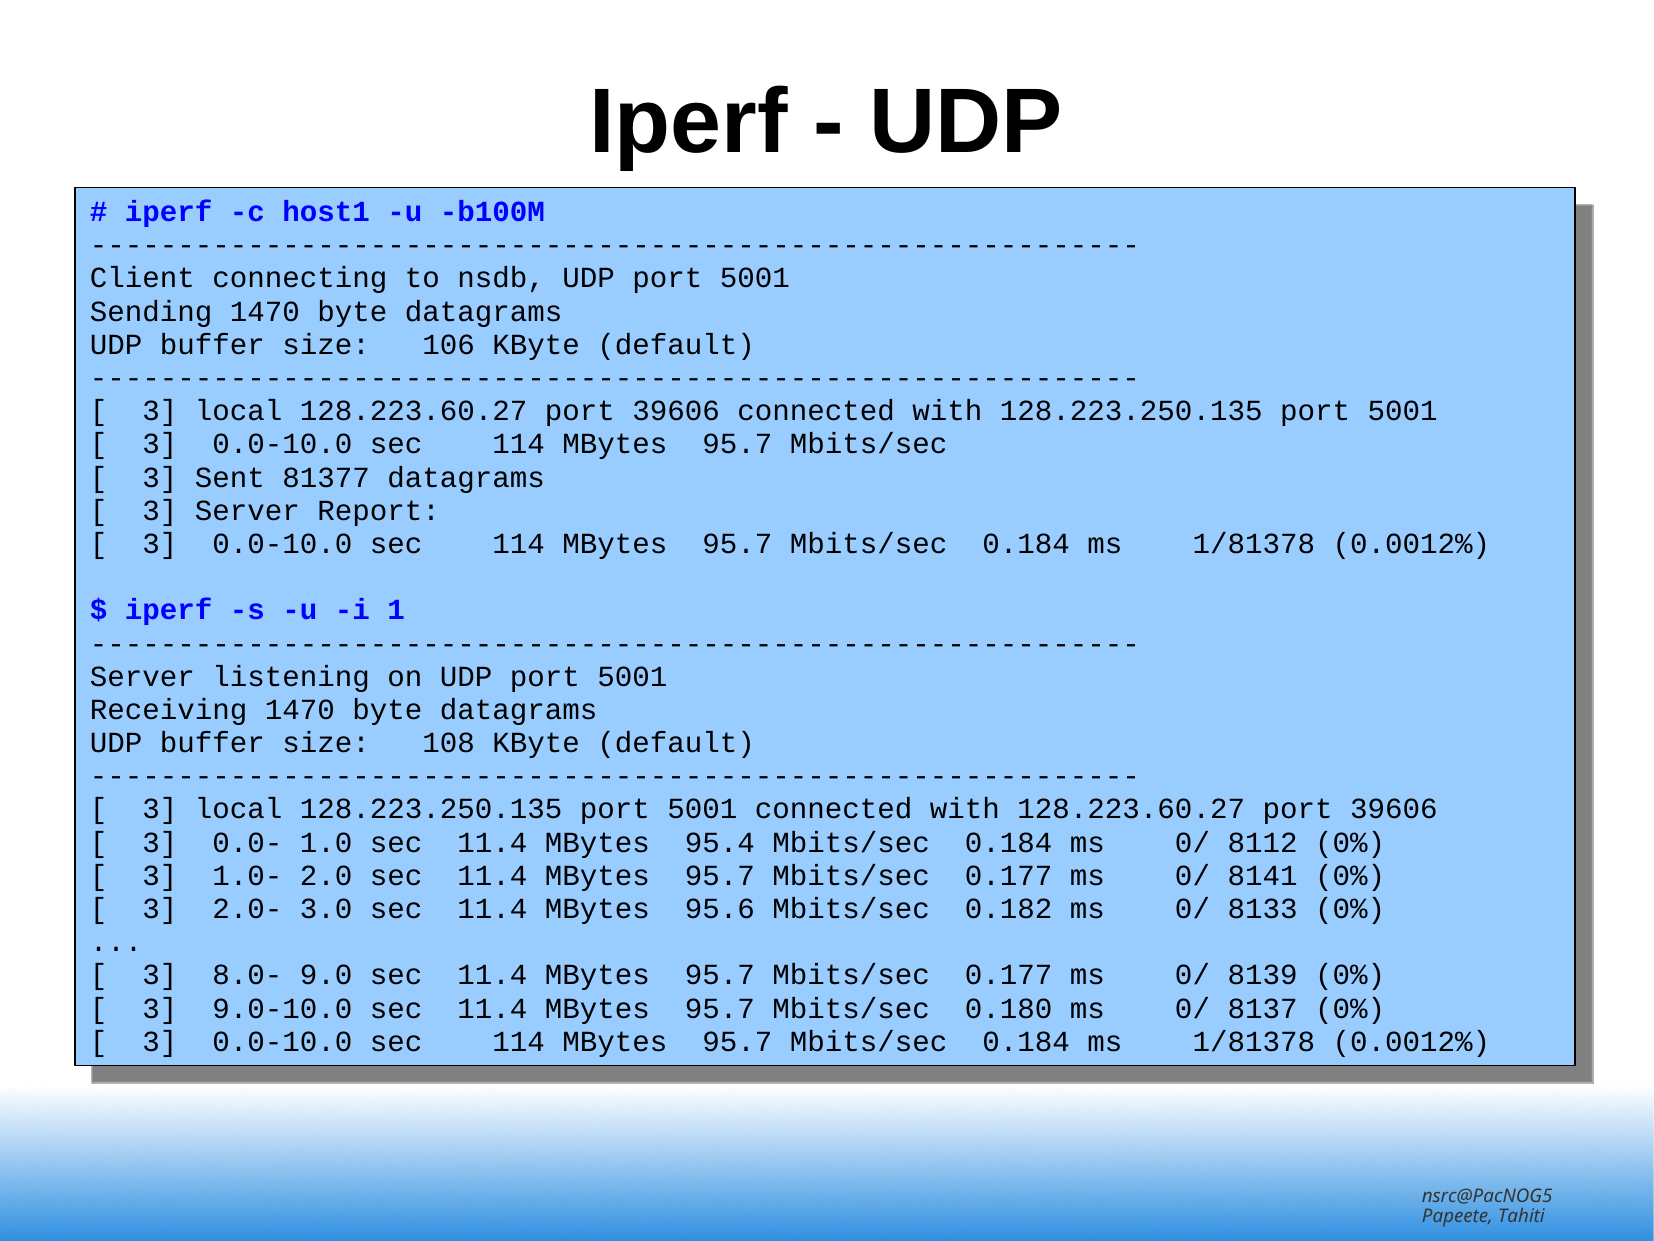

# Iperf - UDP
# iperf -c host1 -u -b100M
------------------------------------------------------------
Client connecting to nsdb, UDP port 5001
Sending 1470 byte datagrams
UDP buffer size: 106 KByte (default)‏
------------------------------------------------------------
[ 3] local 128.223.60.27 port 39606 connected with 128.223.250.135 port 5001
[ 3] 0.0-10.0 sec 114 MBytes 95.7 Mbits/sec
[ 3] Sent 81377 datagrams
[ 3] Server Report:
[ 3] 0.0-10.0 sec 114 MBytes 95.7 Mbits/sec 0.184 ms 1/81378 (0.0012%)‏
$ iperf -s -u -i 1
------------------------------------------------------------
Server listening on UDP port 5001
Receiving 1470 byte datagrams
UDP buffer size: 108 KByte (default)‏
------------------------------------------------------------
[ 3] local 128.223.250.135 port 5001 connected with 128.223.60.27 port 39606
[ 3] 0.0- 1.0 sec 11.4 MBytes 95.4 Mbits/sec 0.184 ms 0/ 8112 (0%)‏
[ 3] 1.0- 2.0 sec 11.4 MBytes 95.7 Mbits/sec 0.177 ms 0/ 8141 (0%)‏
[ 3] 2.0- 3.0 sec 11.4 MBytes 95.6 Mbits/sec 0.182 ms 0/ 8133 (0%)‏
...‏
[ 3] 8.0- 9.0 sec 11.4 MBytes 95.7 Mbits/sec 0.177 ms 0/ 8139 (0%)‏
[ 3] 9.0-10.0 sec 11.4 MBytes 95.7 Mbits/sec 0.180 ms 0/ 8137 (0%)‏
[ 3] 0.0-10.0 sec 114 MBytes 95.7 Mbits/sec 0.184 ms 1/81378 (0.0012%)‏